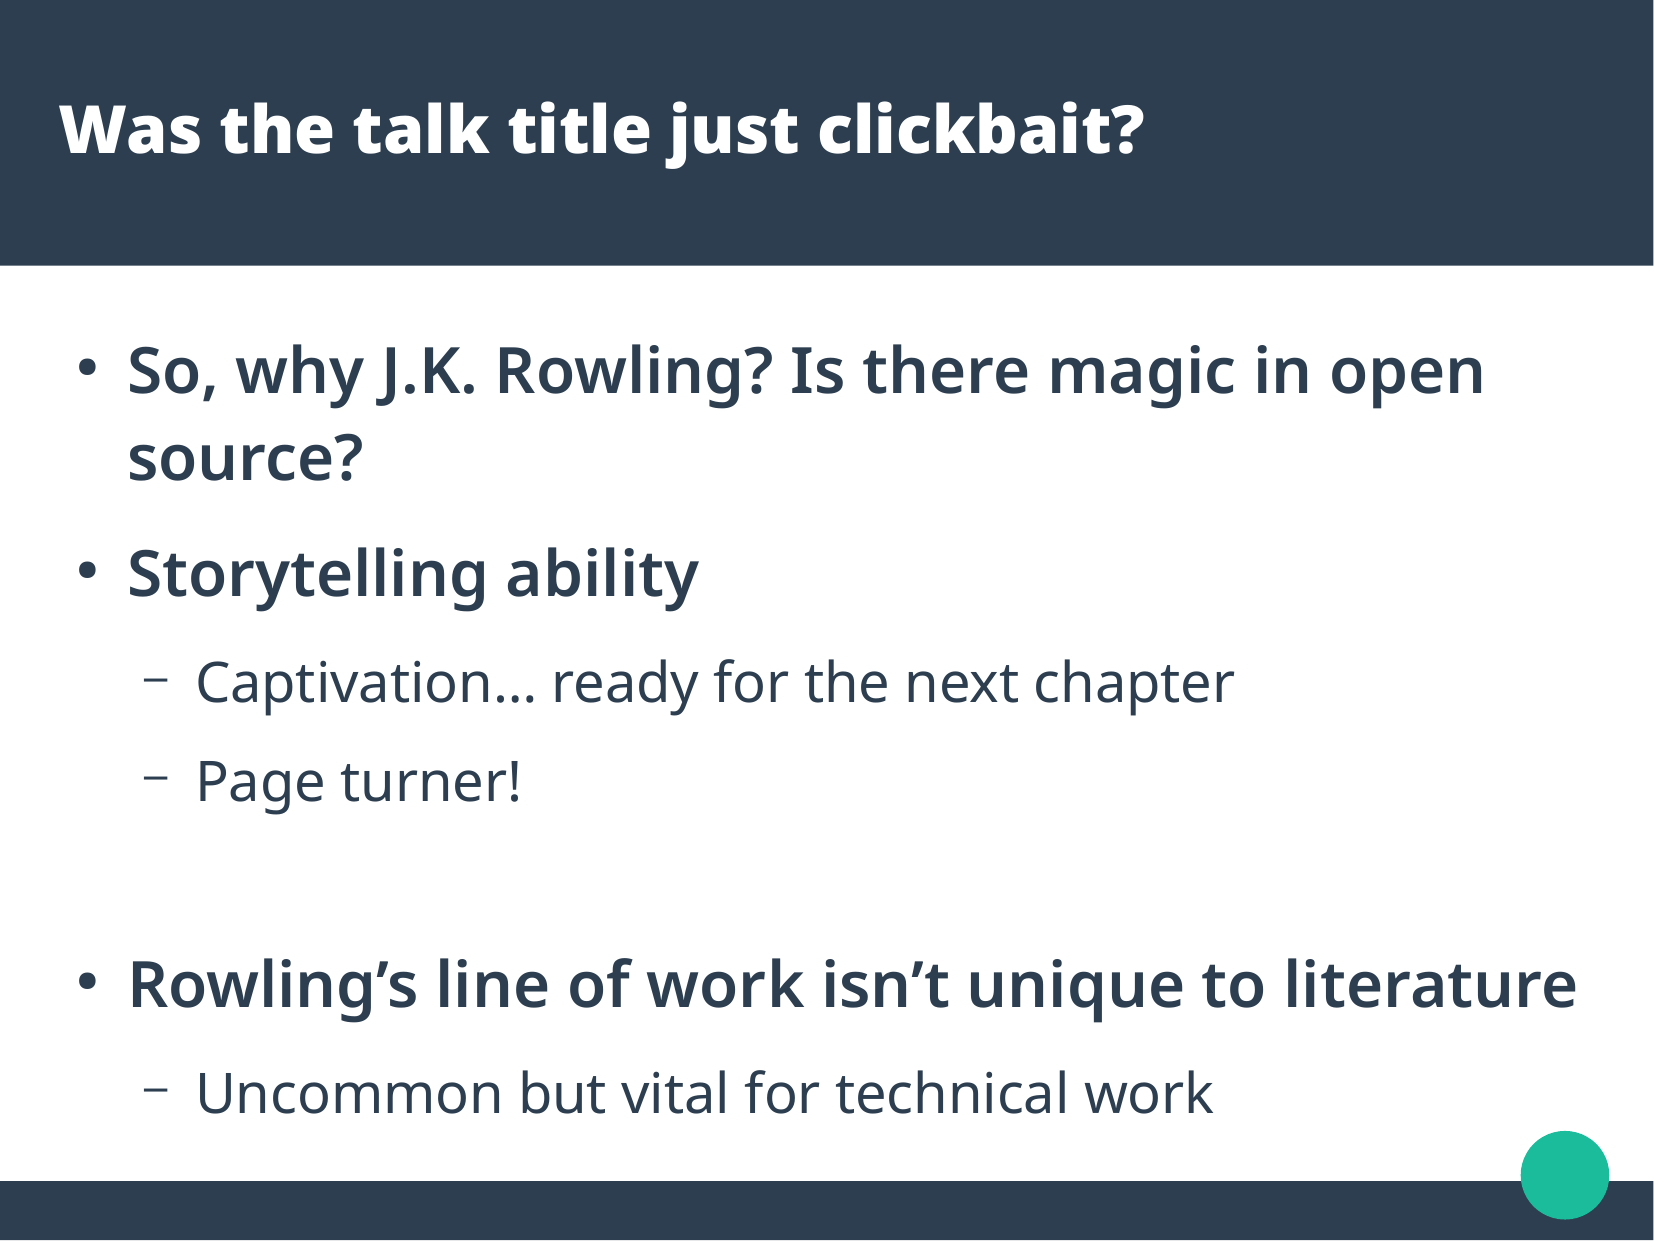

# Was the talk title just clickbait?
So, why J.K. Rowling? Is there magic in open source?
Storytelling ability
Captivation… ready for the next chapter
Page turner!
Rowling’s line of work isn’t unique to literature
Uncommon but vital for technical work